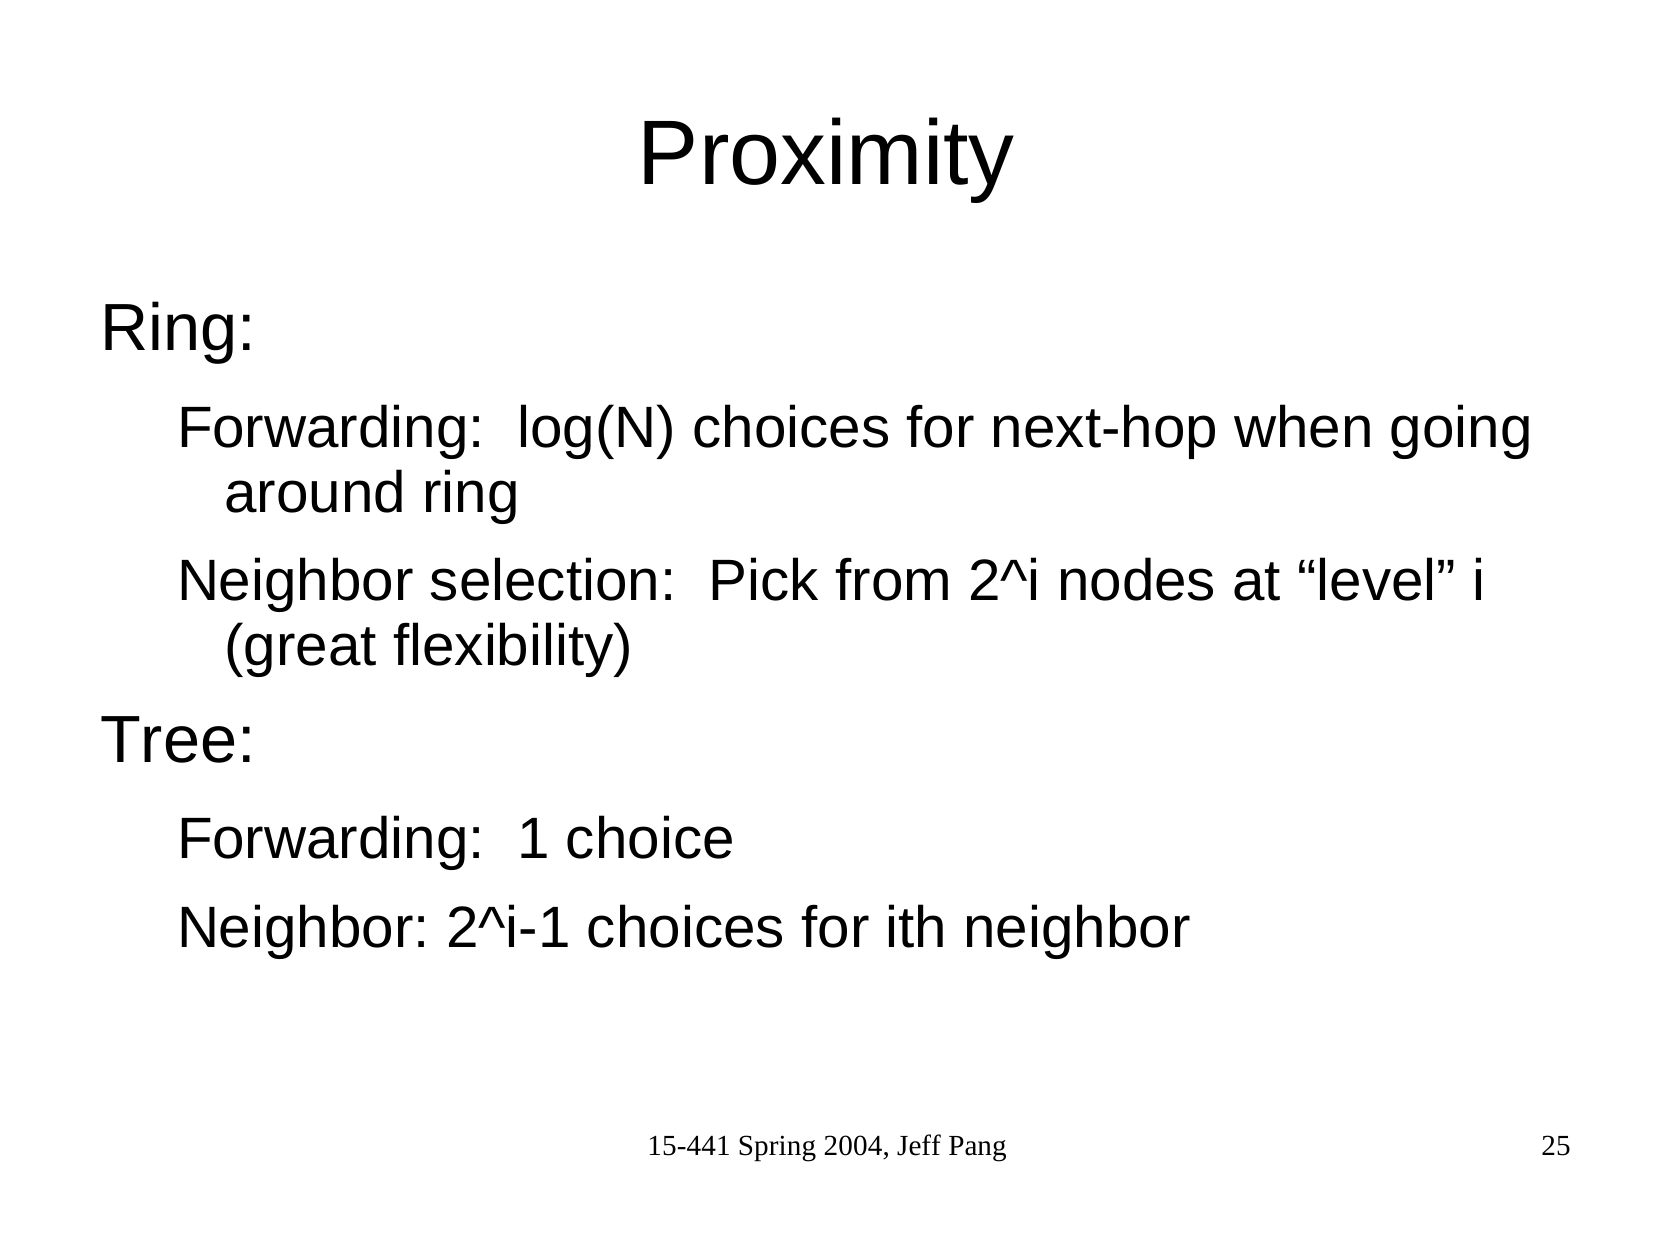

# Proximity
Ring:
Forwarding: log(N) choices for next-hop when going around ring
Neighbor selection: Pick from 2^i nodes at “level” i (great flexibility)
Tree:
Forwarding: 1 choice
Neighbor: 2^i-1 choices for ith neighbor
15-441 Spring 2004, Jeff Pang
25